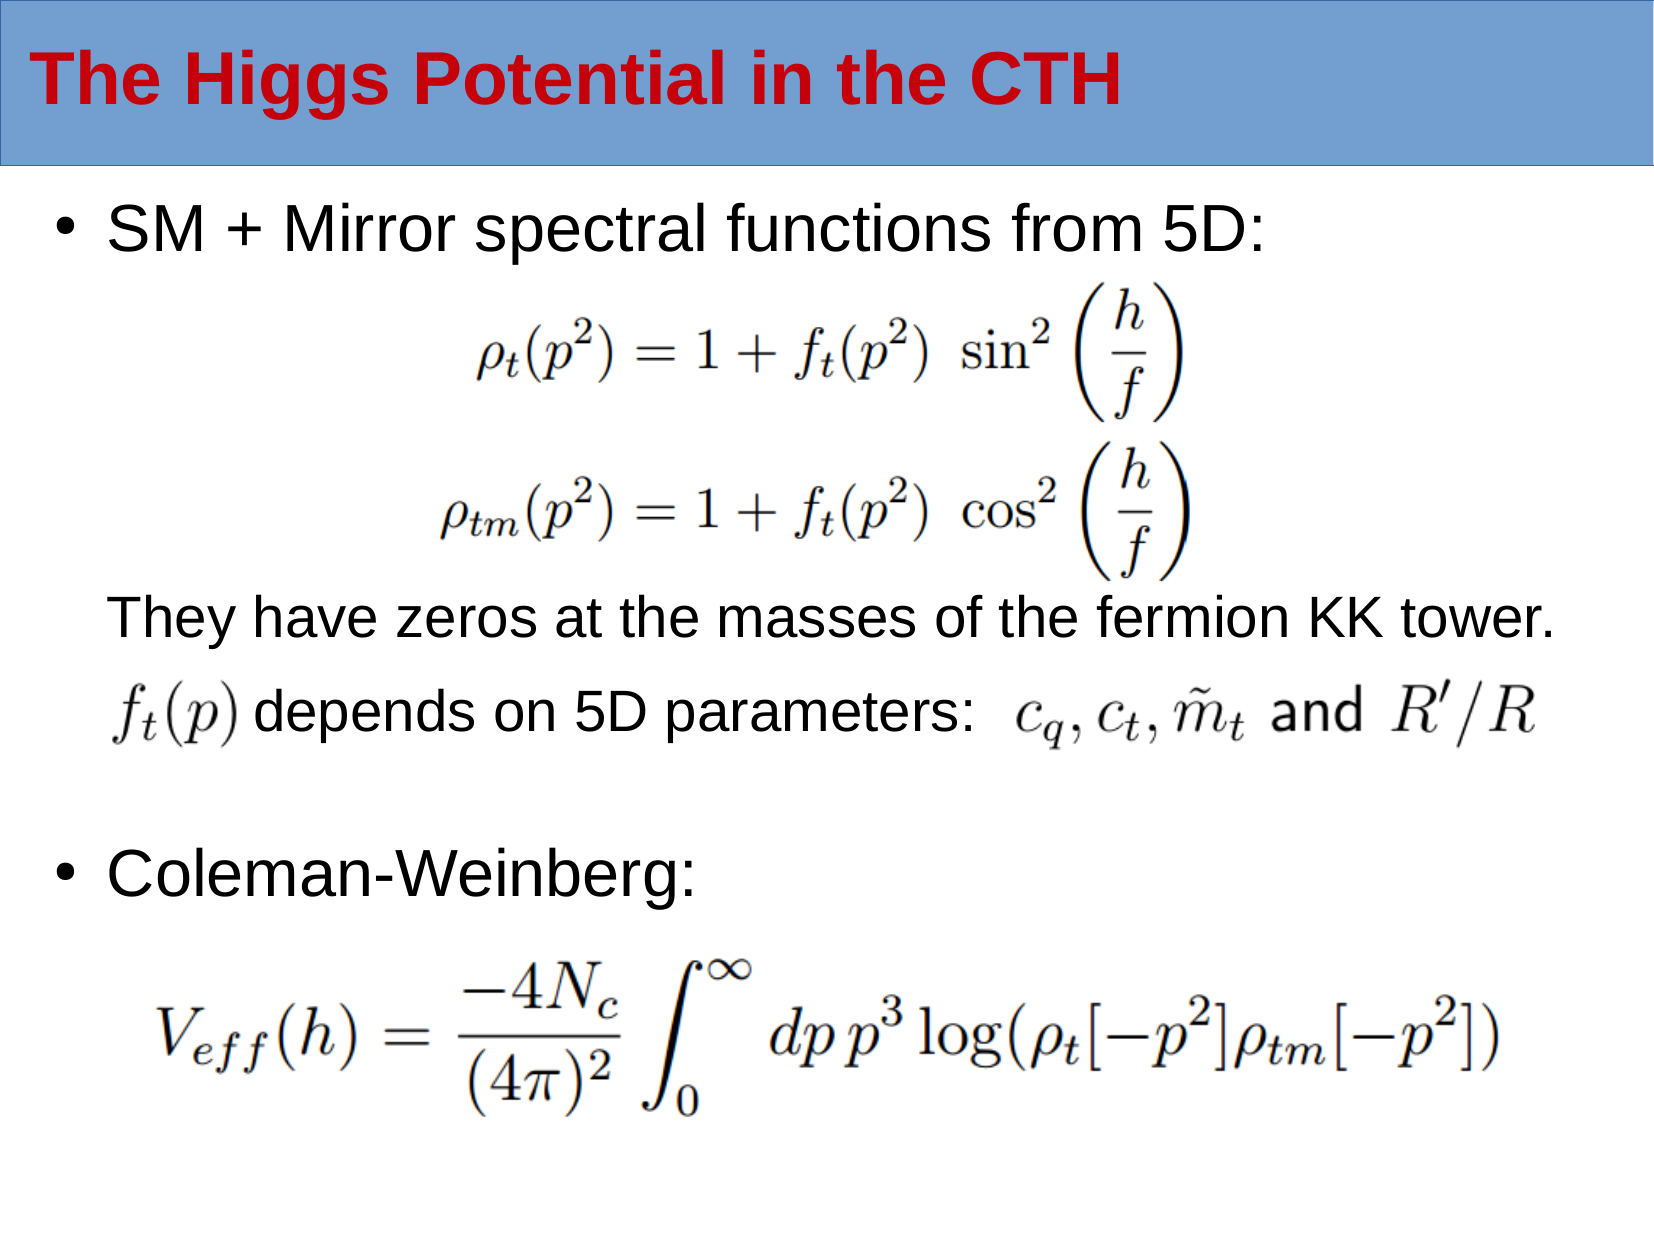

# The Higgs Potential in the CTH
SM + Mirror spectral functions from 5D:
They have zeros at the masses of the fermion KK tower.
 depends on 5D parameters:
Coleman-Weinberg: